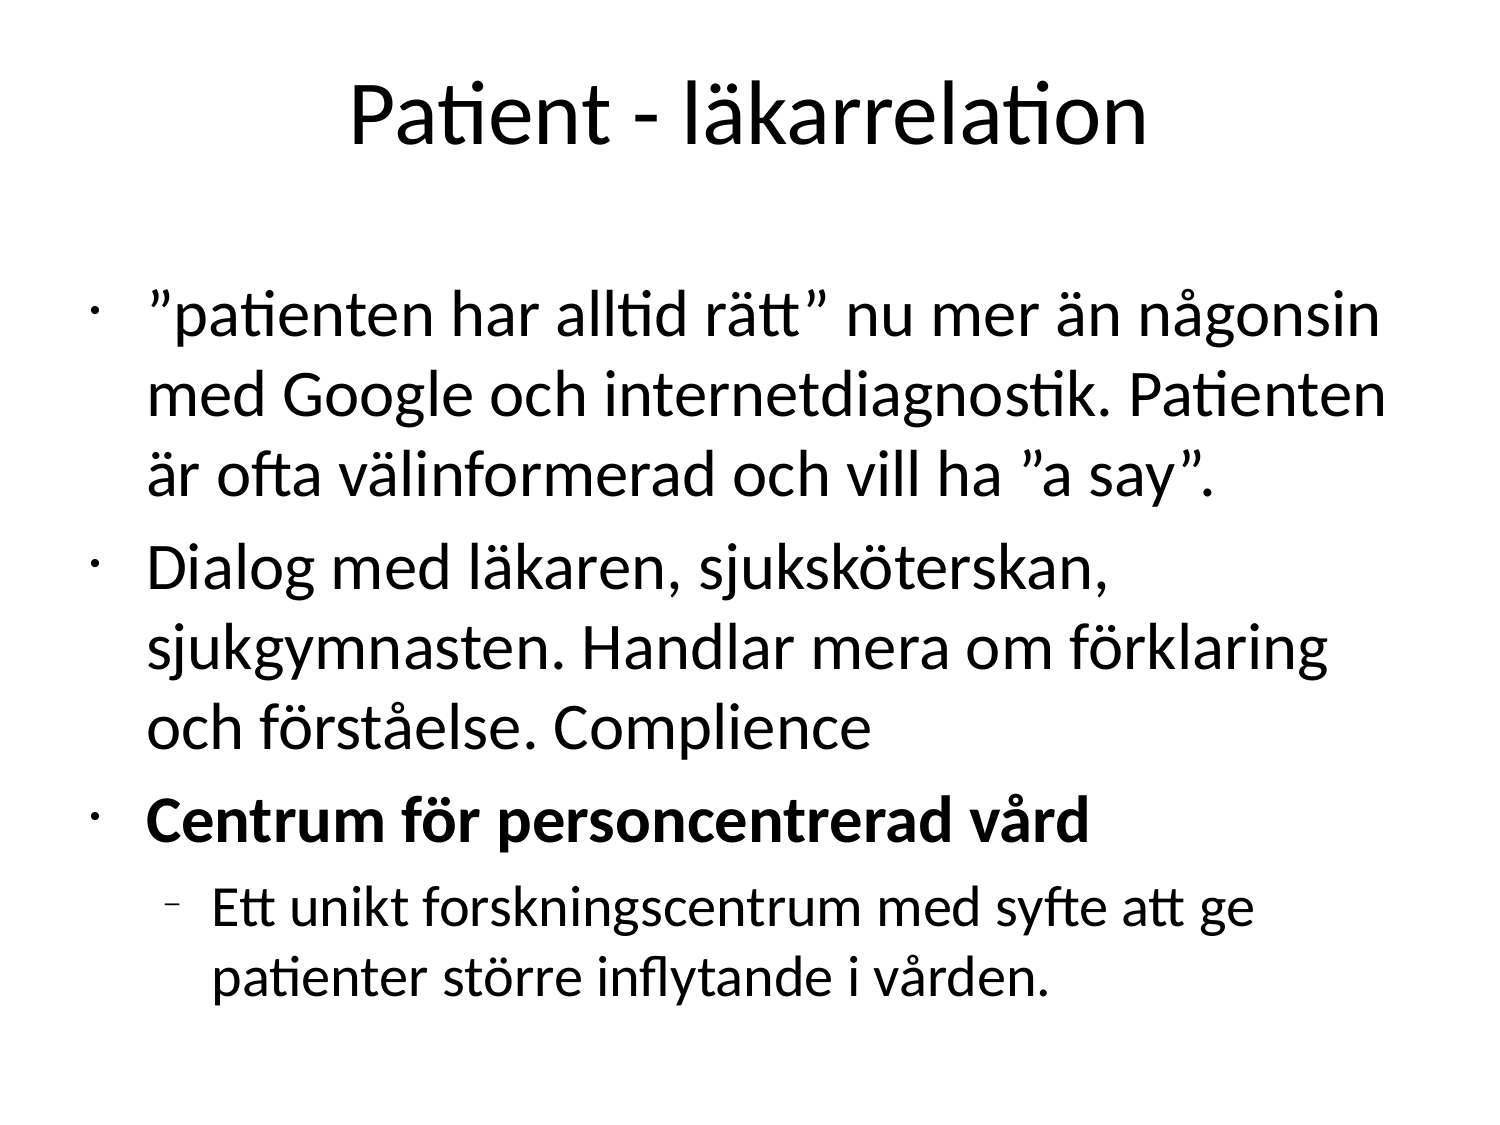

# Patient - läkarrelation
”patienten har alltid rätt” nu mer än någonsin med Google och internetdiagnostik. Patienten är ofta välinformerad och vill ha ”a say”.
Dialog med läkaren, sjuksköterskan, sjukgymnasten. Handlar mera om förklaring och förståelse. Complience
Centrum för personcentrerad vård
Ett unikt forskningscentrum med syfte att ge patienter större inflytande i vården.